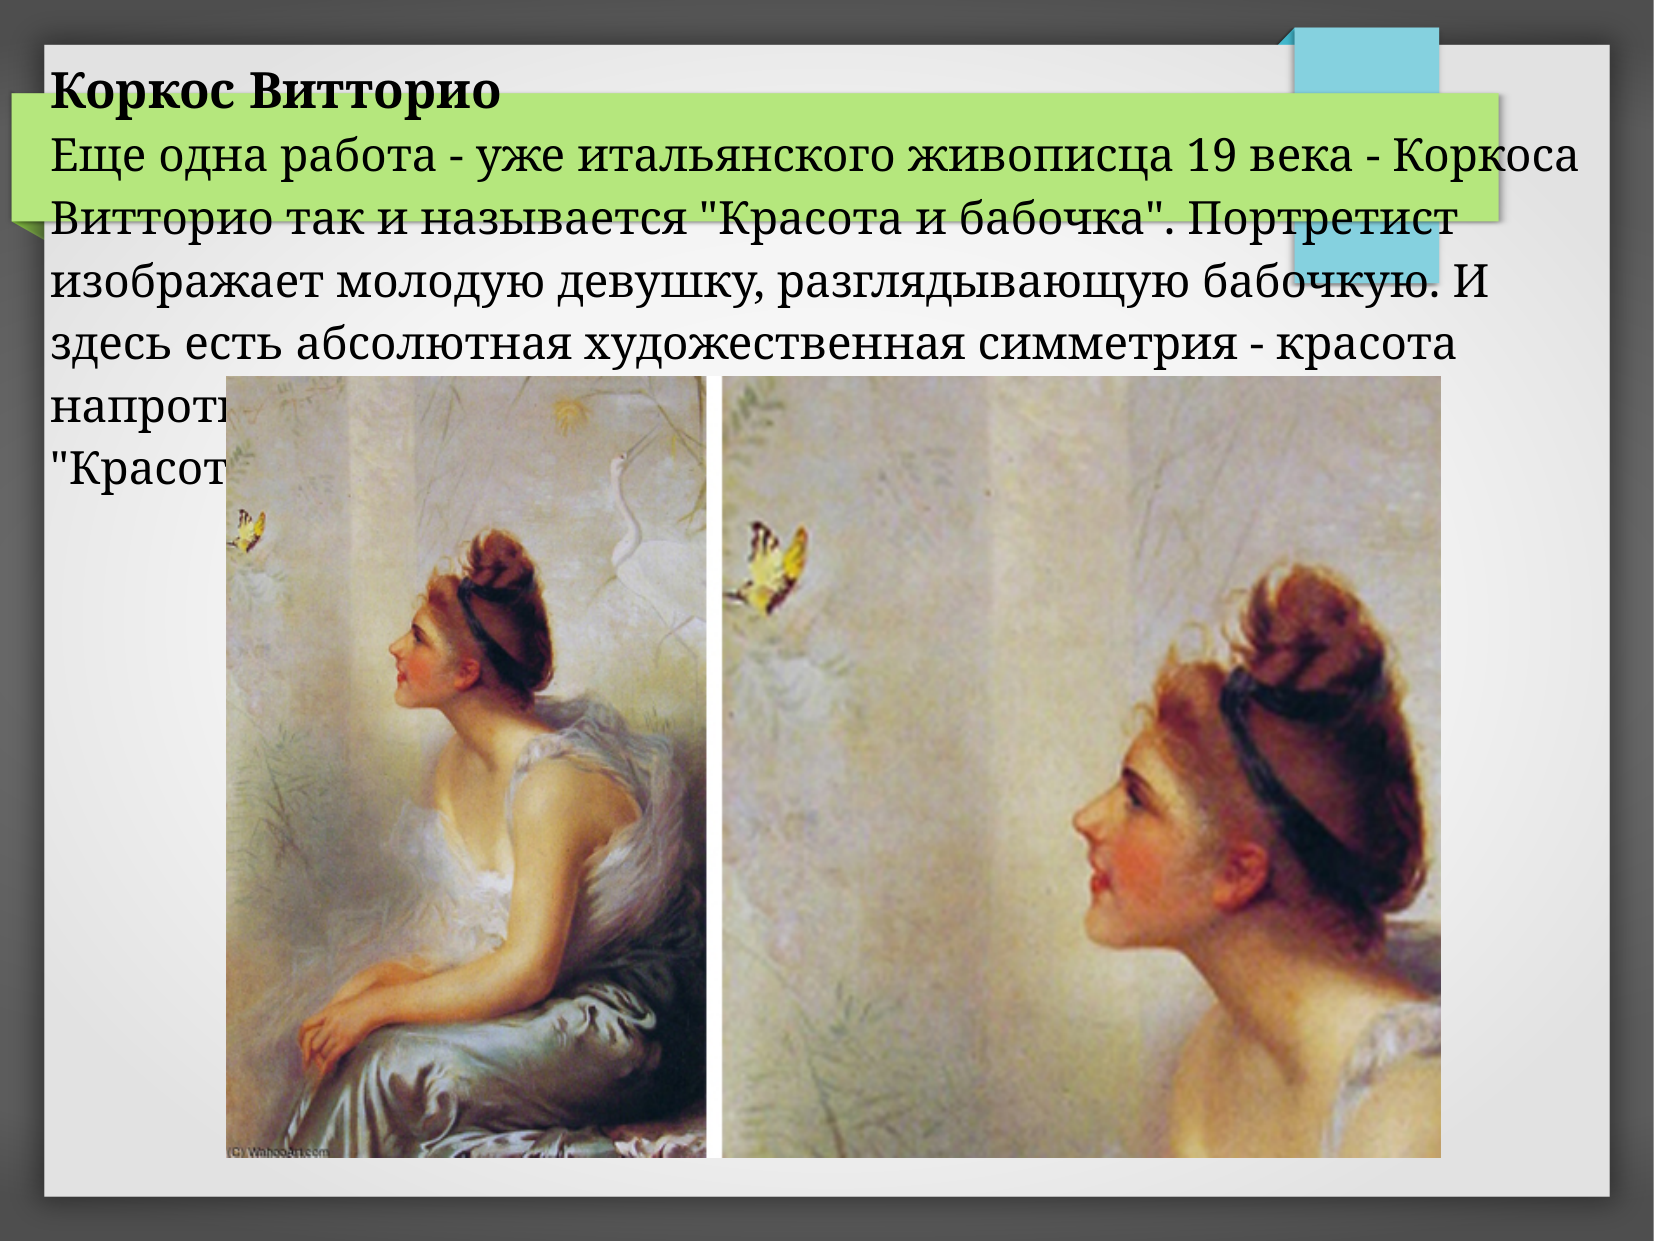

Коркос Витторио
Еще одна работа - уже итальянского живописца 19 века - Коркоса Витторио так и называется "Красота и бабочка". Портретист изображает молодую девушку, разглядывающую бабочкую. И здесь есть абсолютная художественная симметрия - красота напротив красоты.
"Красота и бабочка"
#